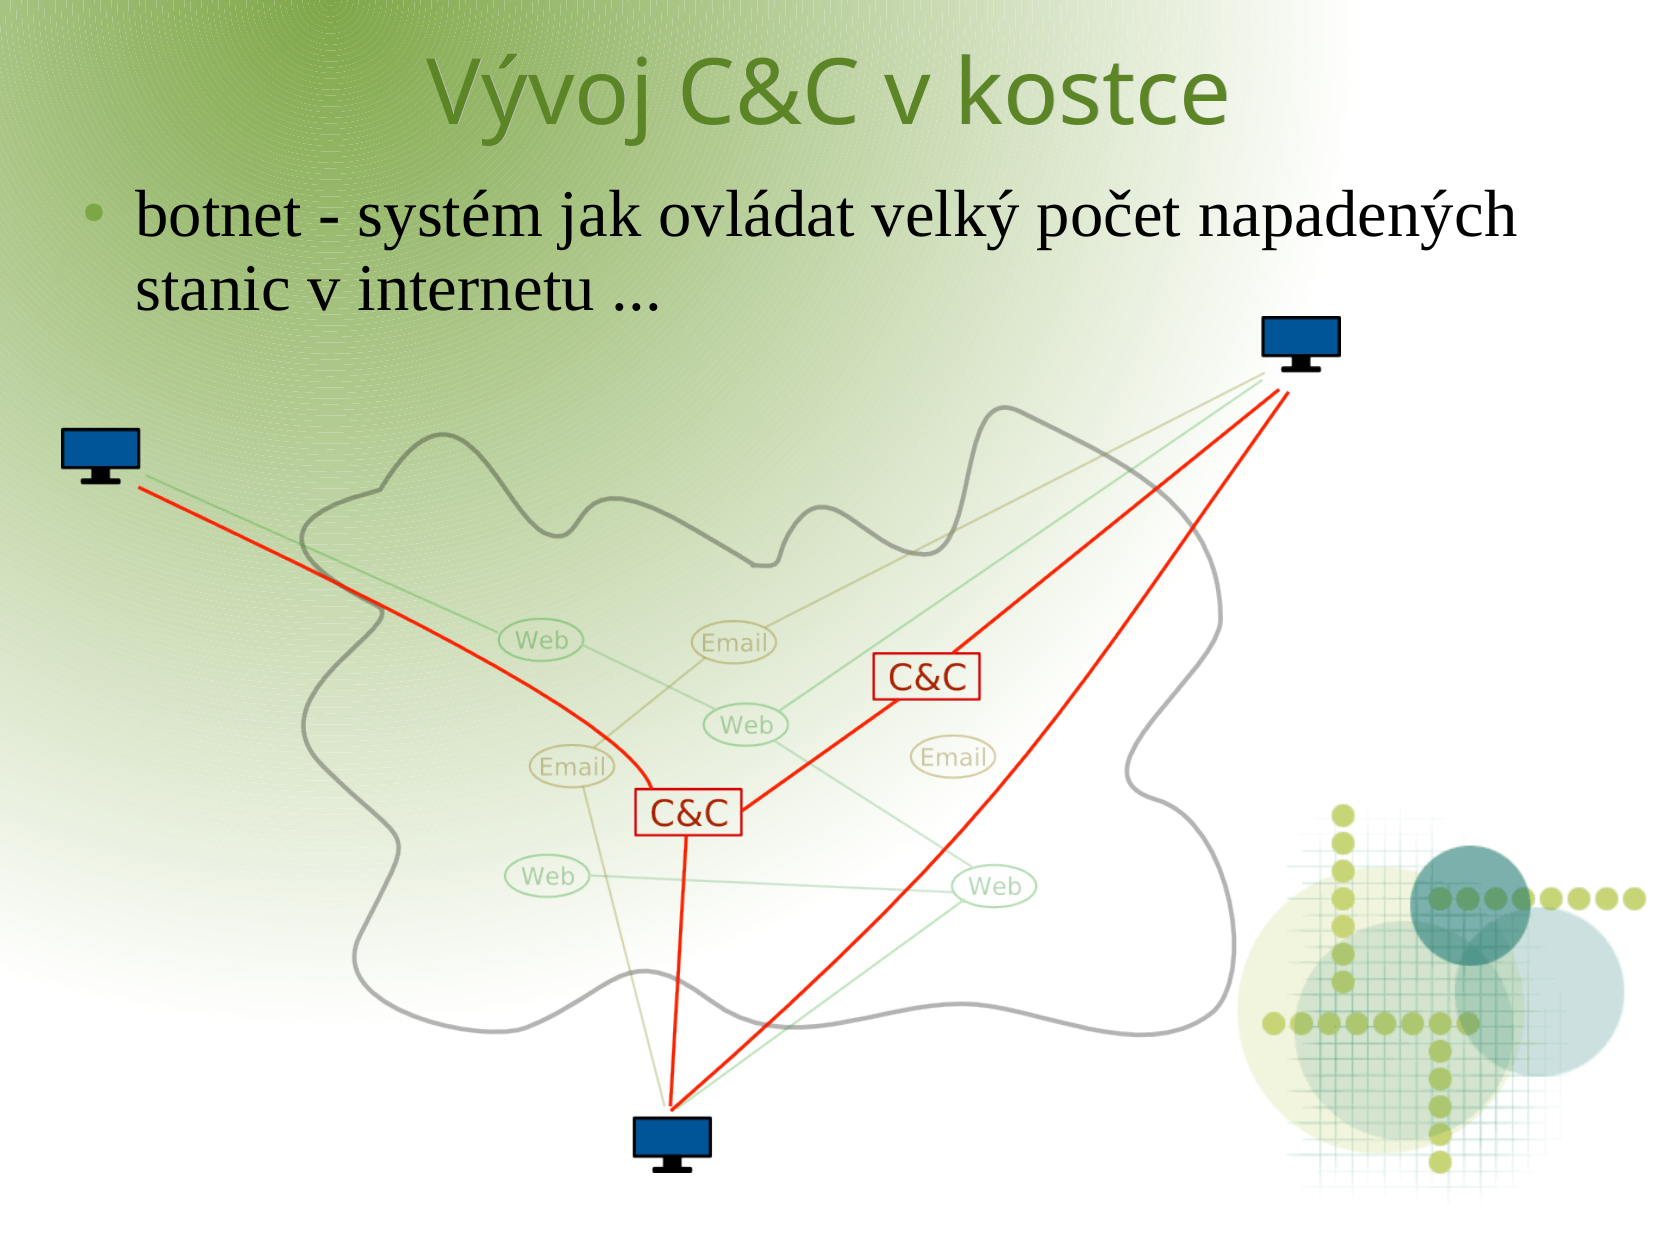

# Vývoj C&C v kostce
botnet - systém jak ovládat velký počet napadených stanic v internetu ...